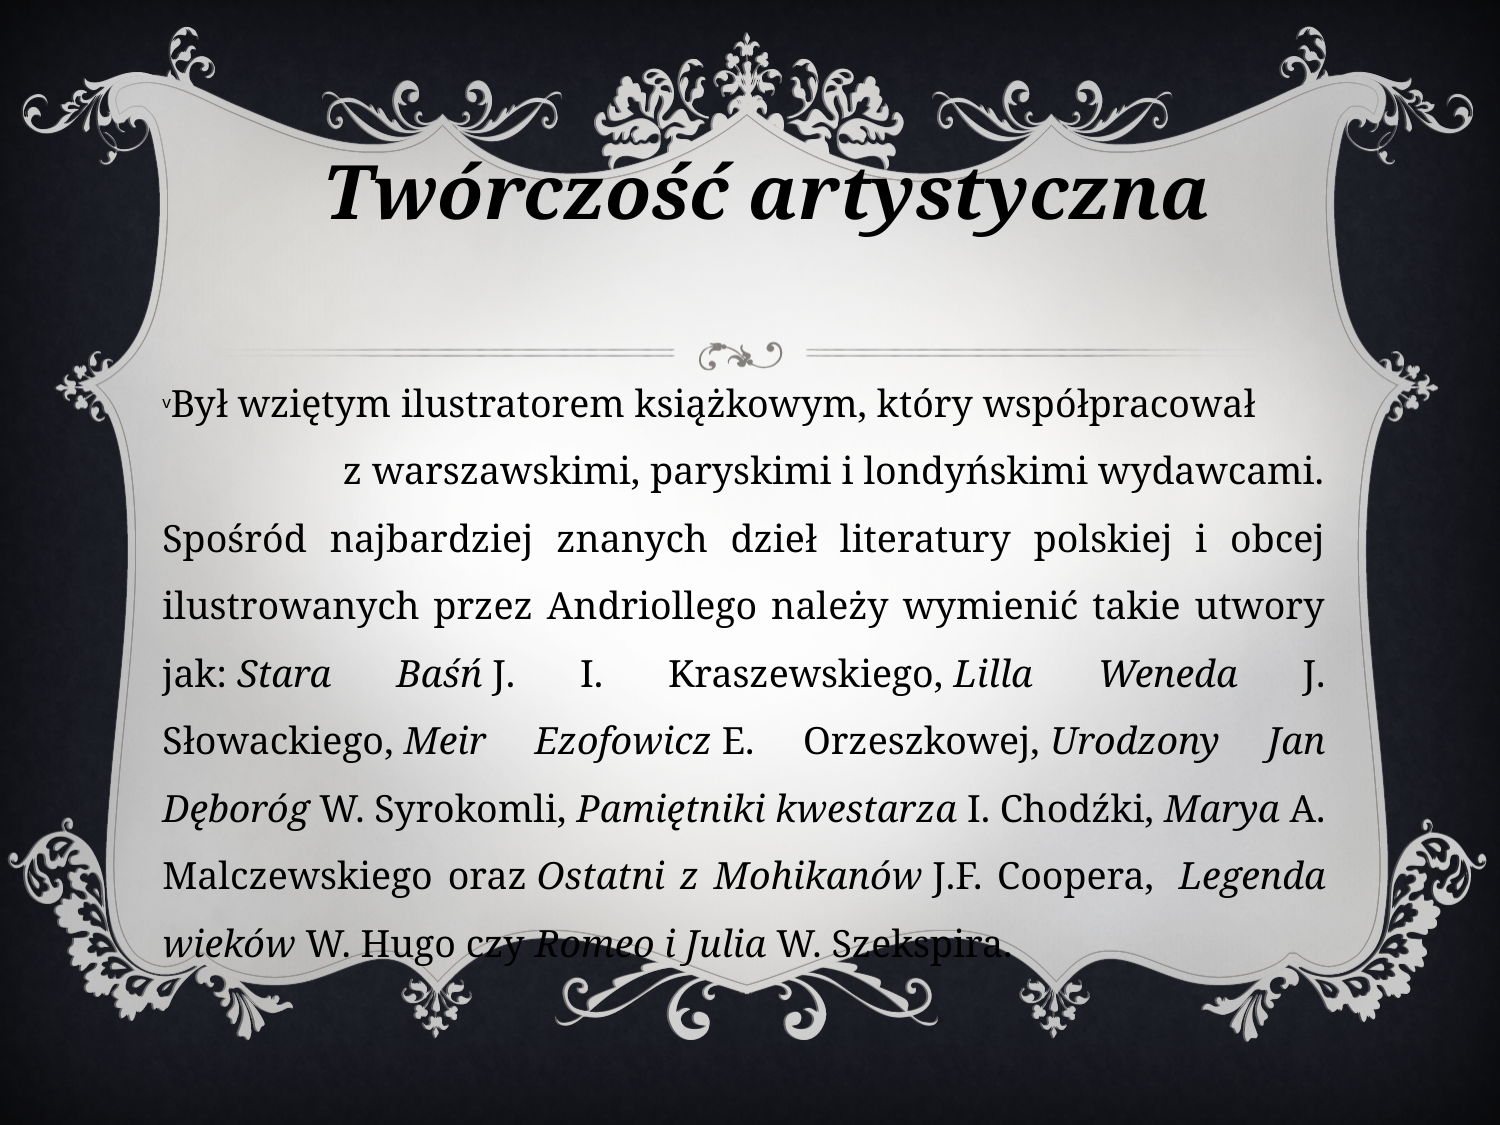

# Twórczość artystyczna
Był wziętym ilustratorem książkowym, który współpracował z warszawskimi, paryskimi i londyńskimi wydawcami. Spośród najbardziej znanych dzieł literatury polskiej i obcej ilustrowanych przez Andriollego należy wymienić takie utwory jak: Stara Baśń J. I. Kraszewskiego, Lilla Weneda J. Słowackiego, Meir Ezofowicz E. Orzeszkowej, Urodzony Jan Dęboróg W. Syrokomli, Pamiętniki kwestarza I. Chodźki, Marya A. Malczewskiego oraz Ostatni z Mohikanów J.F. Coopera,  Legenda wieków W. Hugo czy Romeo i Julia W. Szekspira.